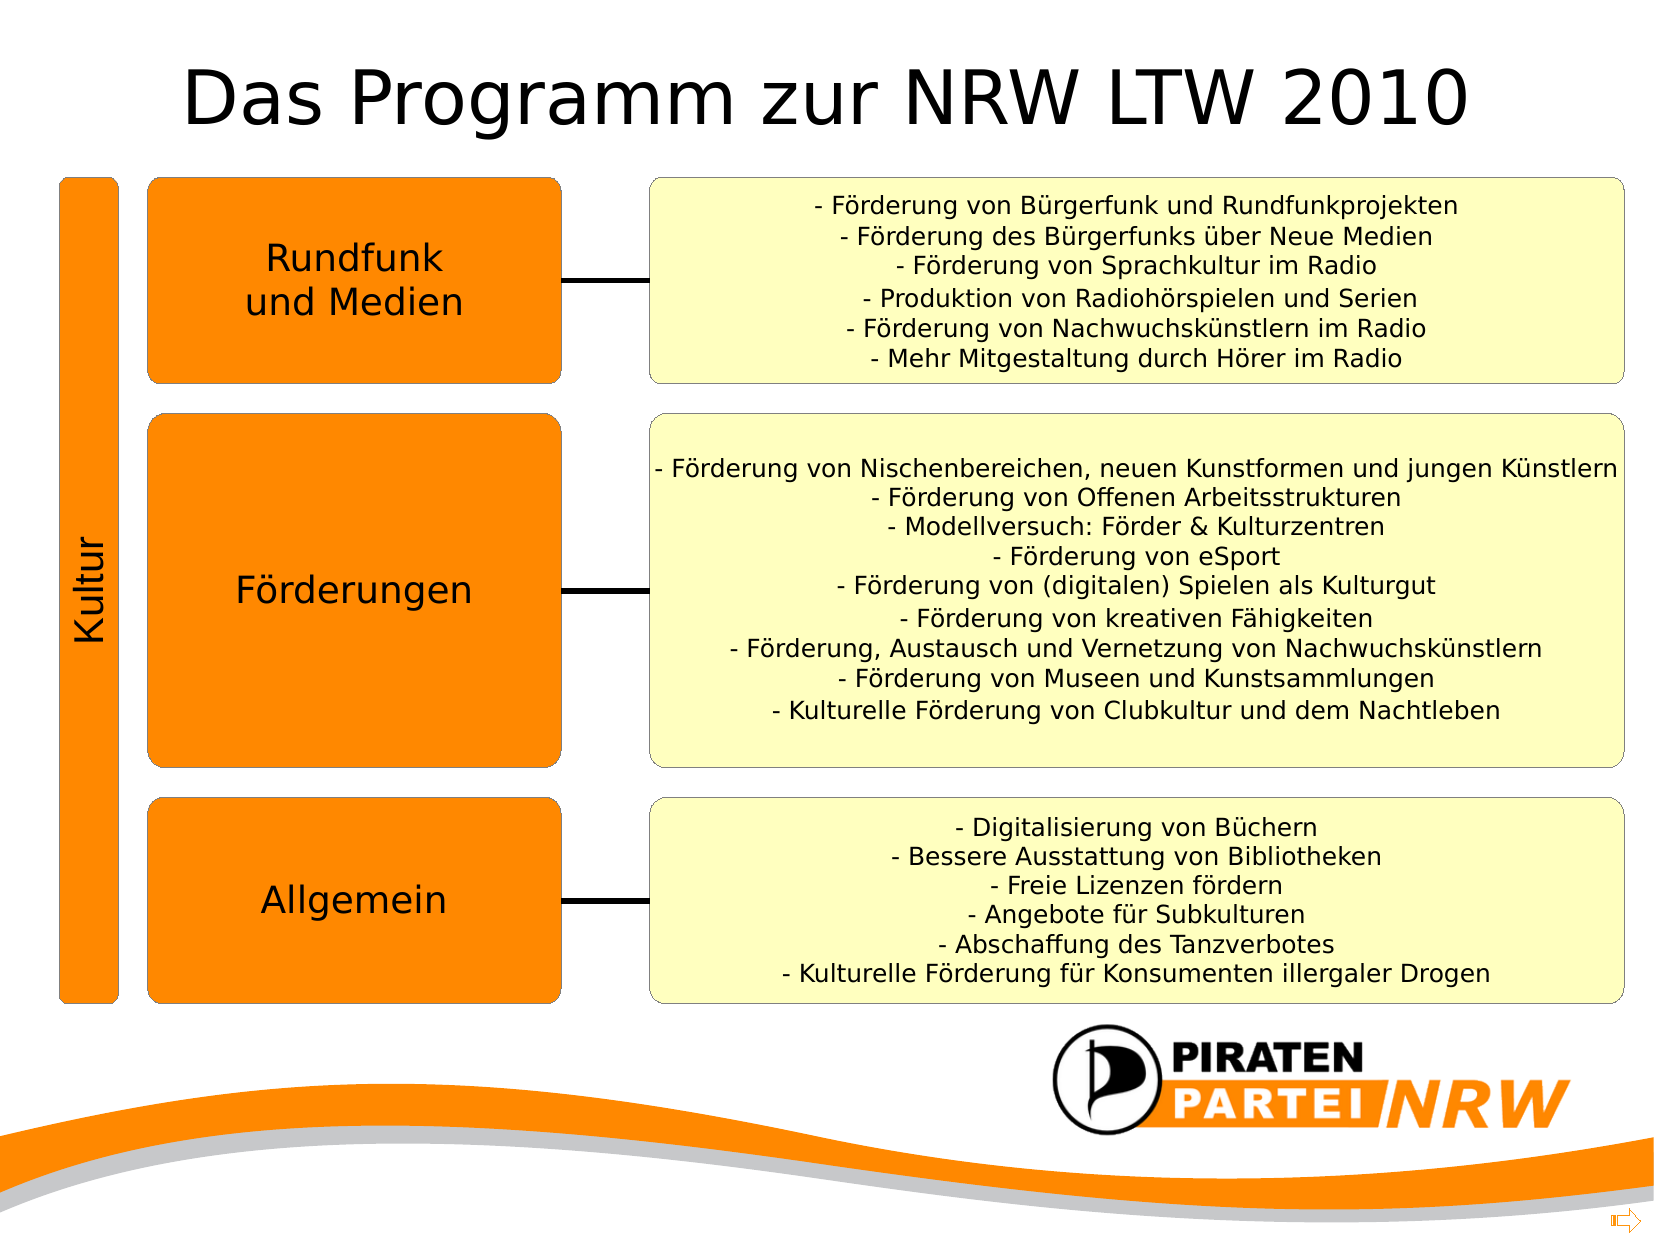

# Das Programm zur NRW LTW 2010
Rundfunk
und Medien
- ﻿Förderung von Bürgerfunk und Rundfunkprojekten
- Förderung des Bürgerfunks über Neue Medien
- Förderung von Sprachkultur im Radio
 - ﻿Produktion von Radiohörspielen und Serien
- Förderung von Nachwuchskünstlern im Radio
- Mehr Mitgestaltung durch Hörer im Radio
Förderungen
- Förderung von Nischenbereichen, neuen Kunstformen und jungen Künstlern
- Förderung von Offenen Arbeitsstrukturen
- Modellversuch: Förder & Kulturzentren
- Förderung von eSport
- Förderung von (digitalen) Spielen als Kulturgut
- ﻿Förderung von kreativen Fähigkeiten
- Förderung, Austausch und Vernetzung von Nachwuchskünstlern
- Förderung von Museen und Kunstsammlungen
- ﻿Kulturelle Förderung von Clubkultur und dem Nachtleben
Kultur
Allgemein
- Digitalisierung von Büchern
- Bessere Ausstattung von Bibliotheken
- Freie Lizenzen fördern
- Angebote für Subkulturen
- Abschaffung des Tanzverbotes
- Kulturelle Förderung für Konsumenten illergaler Drogen